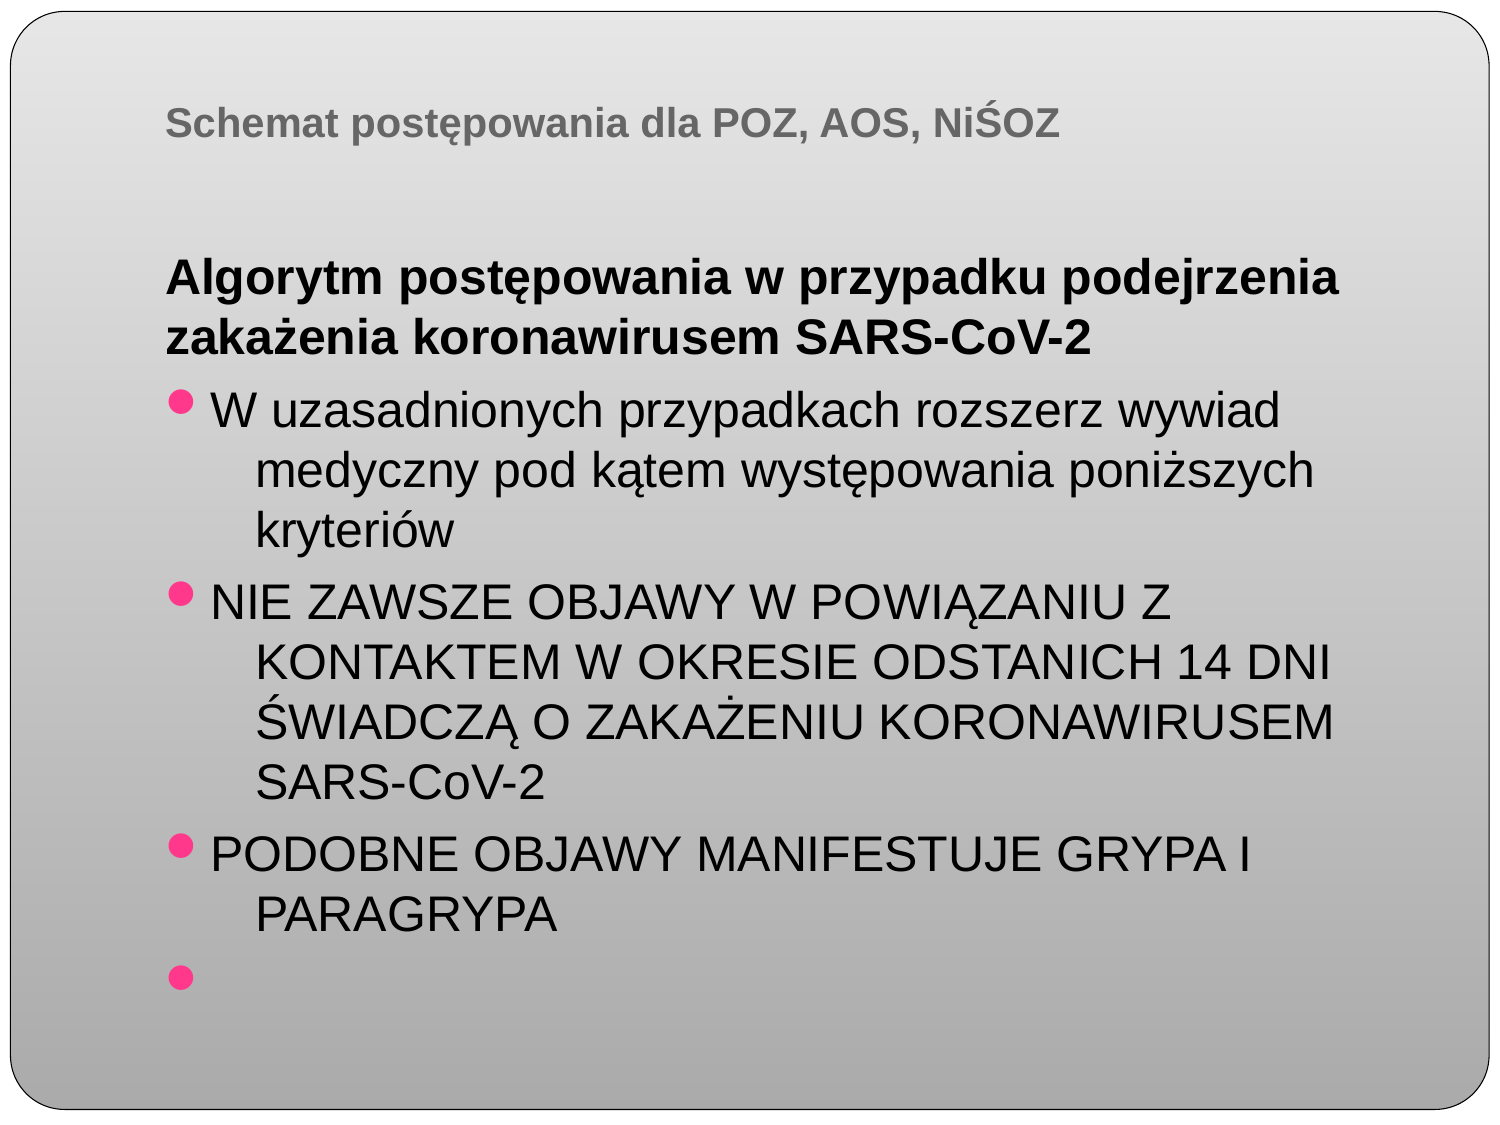

# Schemat postępowania dla POZ, AOS, NiŚOZ
Algorytm postępowania w przypadku podejrzenia zakażenia koronawirusem SARS-CoV-2
W uzasadnionych przypadkach rozszerz wywiad medyczny pod kątem występowania poniższych kryteriów
NIE ZAWSZE OBJAWY W POWIĄZANIU Z KONTAKTEM W OKRESIE ODSTANICH 14 DNI ŚWIADCZĄ O ZAKAŻENIU KORONAWIRUSEM SARS-CoV-2
PODOBNE OBJAWY MANIFESTUJE GRYPA I PARAGRYPA